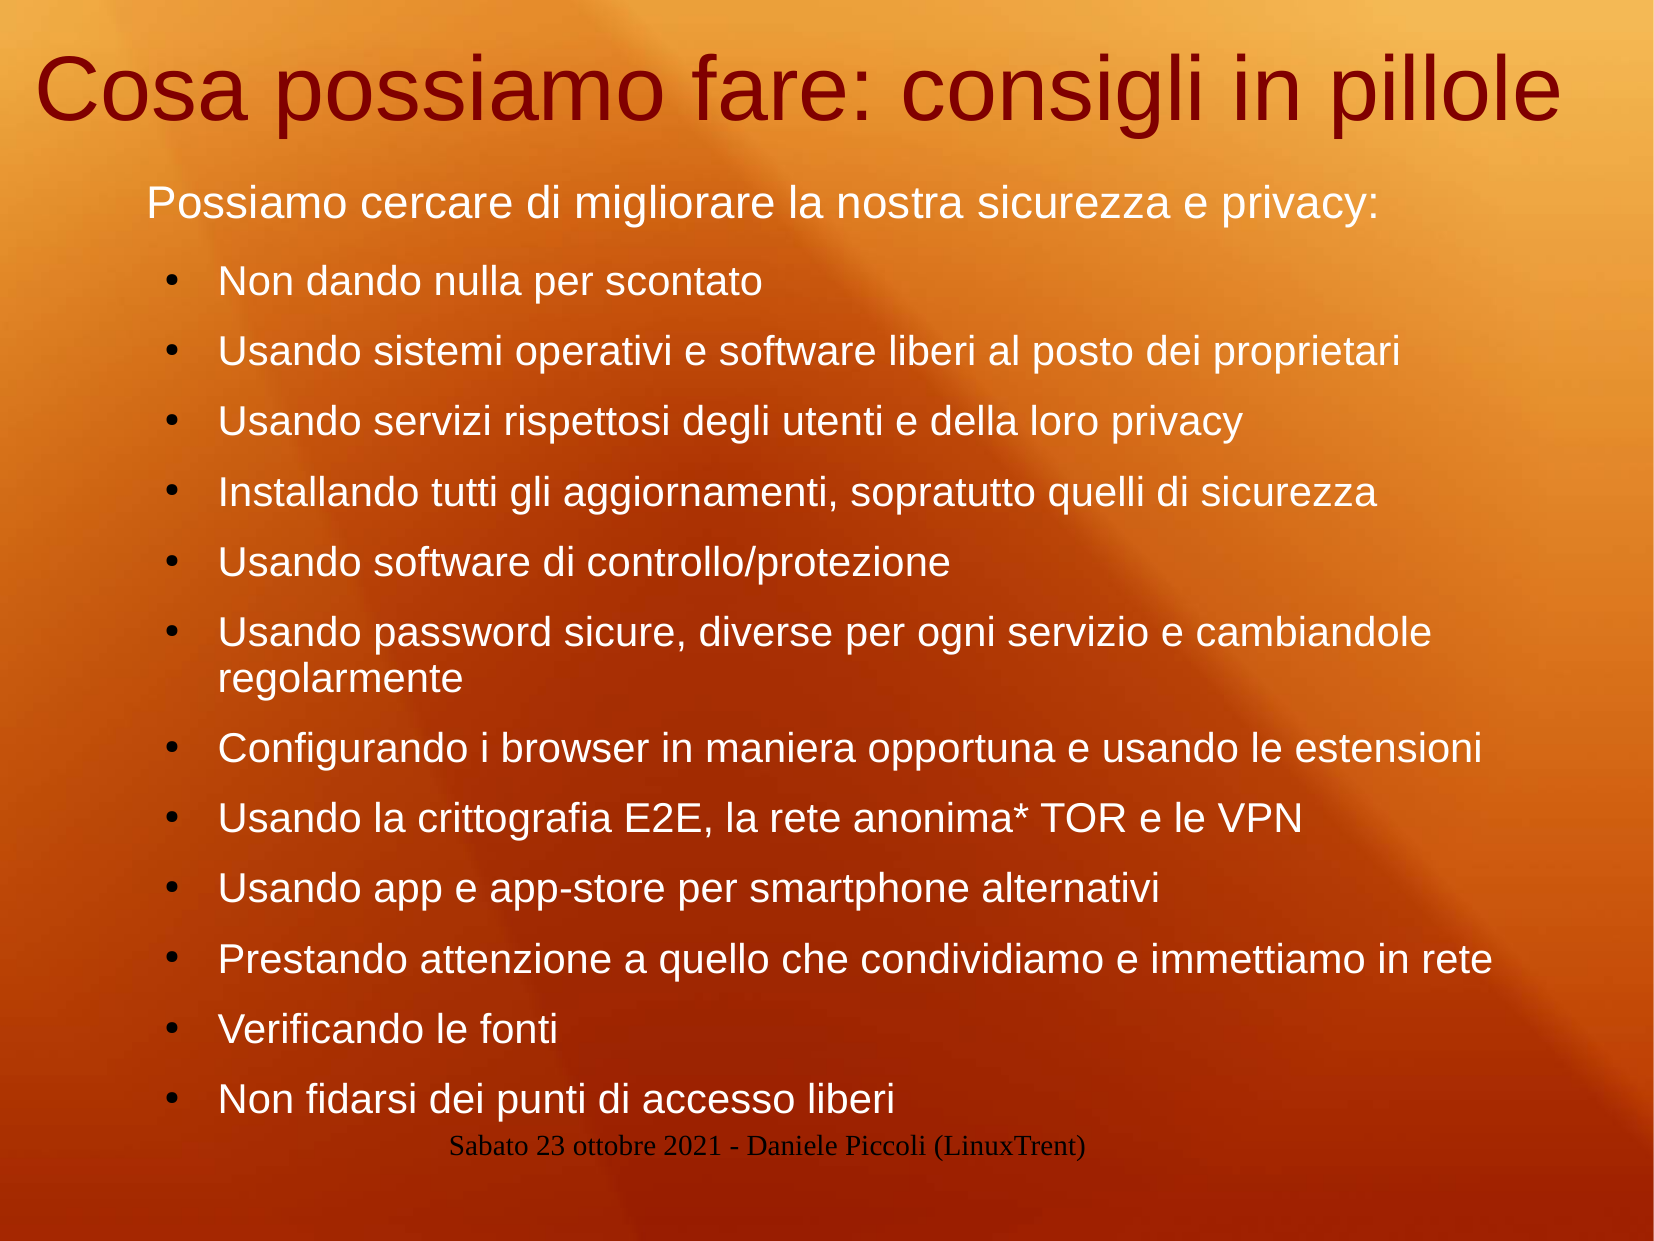

# Cosa possiamo fare: consigli in pillole
Possiamo cercare di migliorare la nostra sicurezza e privacy:
Non dando nulla per scontato
Usando sistemi operativi e software liberi al posto dei proprietari
Usando servizi rispettosi degli utenti e della loro privacy
Installando tutti gli aggiornamenti, sopratutto quelli di sicurezza
Usando software di controllo/protezione
Usando password sicure, diverse per ogni servizio e cambiandole regolarmente
Configurando i browser in maniera opportuna e usando le estensioni
Usando la crittografia E2E, la rete anonima* TOR e le VPN
Usando app e app-store per smartphone alternativi
Prestando attenzione a quello che condividiamo e immettiamo in rete
Verificando le fonti
Non fidarsi dei punti di accesso liberi
Sabato 23 ottobre 2021 - Daniele Piccoli (LinuxTrent)